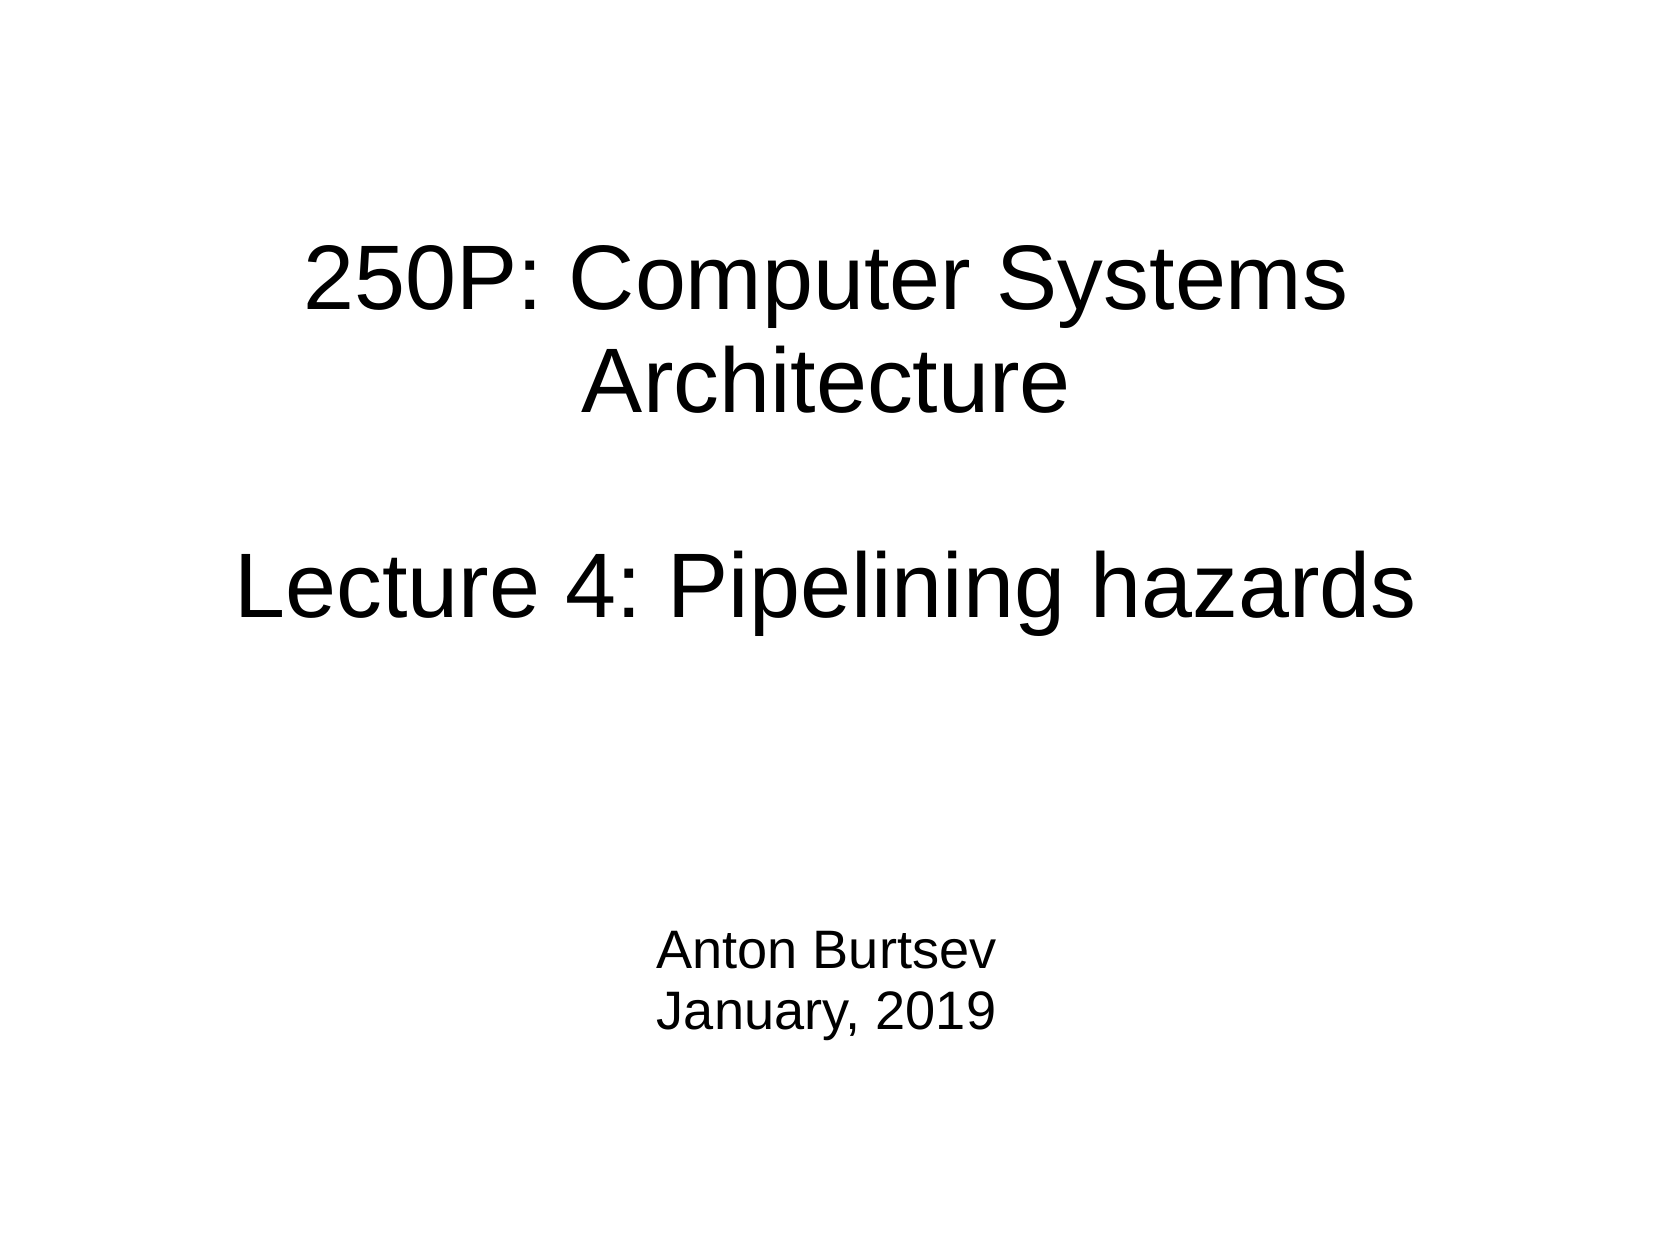

# 250P: Computer Systems Architecture Lecture 4: Pipelining hazards
Anton Burtsev
January, 2019